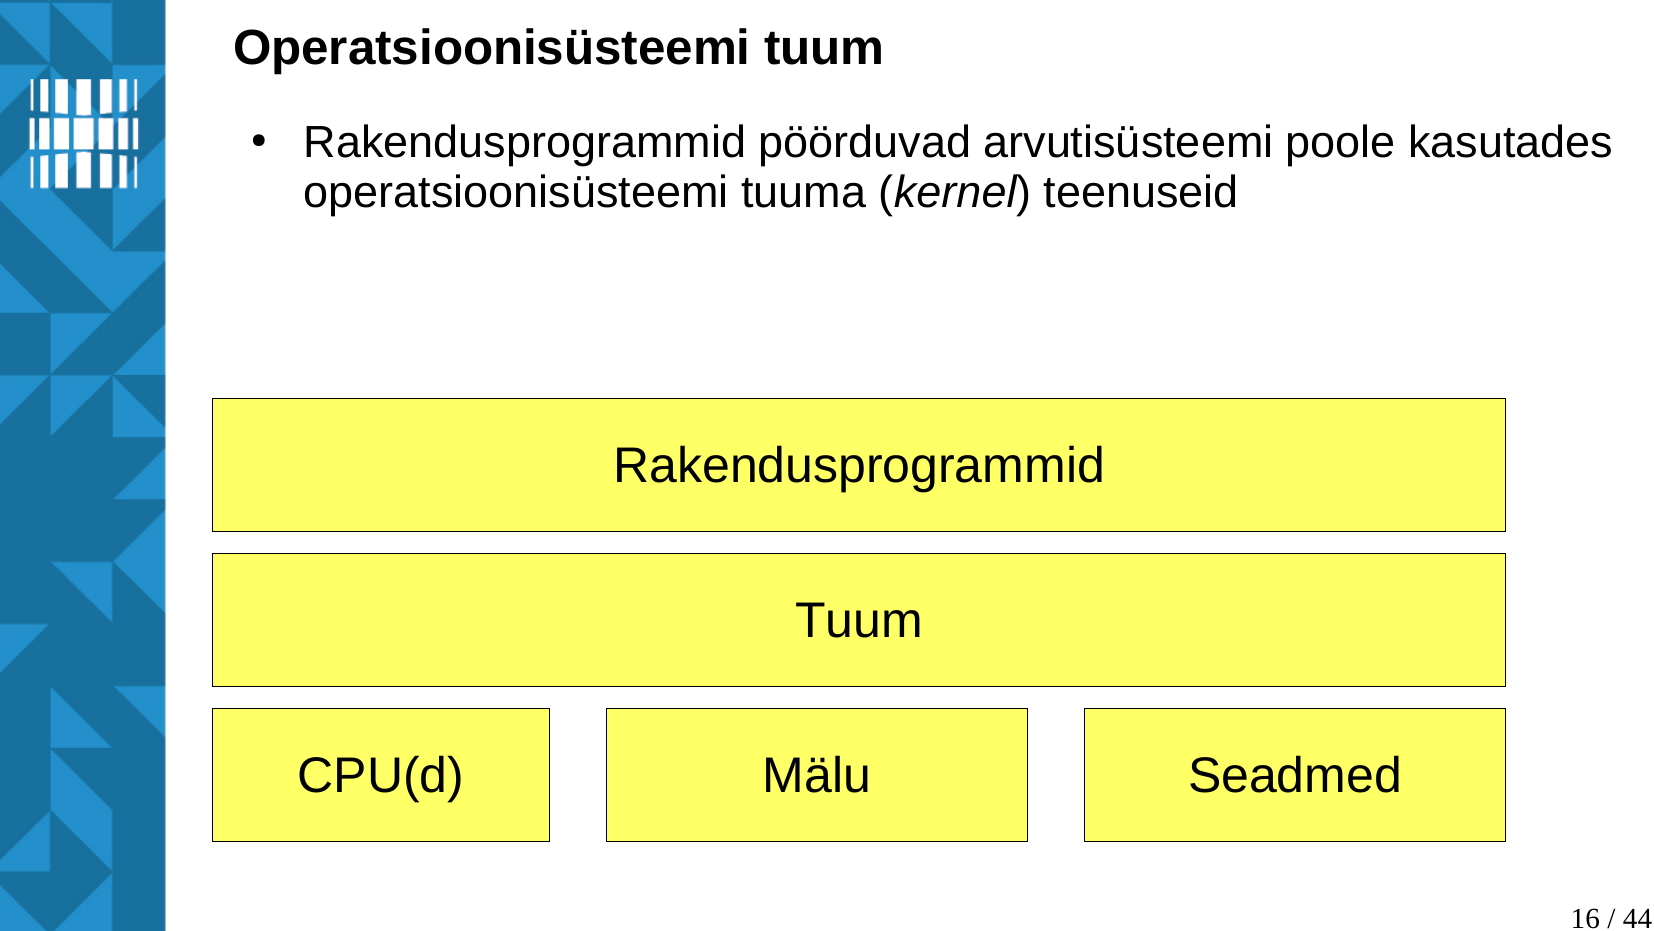

# Operatsioonisüsteemi tuum
Rakendusprogrammid pöörduvad arvutisüsteemi poole kasutades operatsioonisüsteemi tuuma (kernel) teenuseid
Rakendusprogrammid
Tuum
CPU(d)
Mälu
Seadmed
16